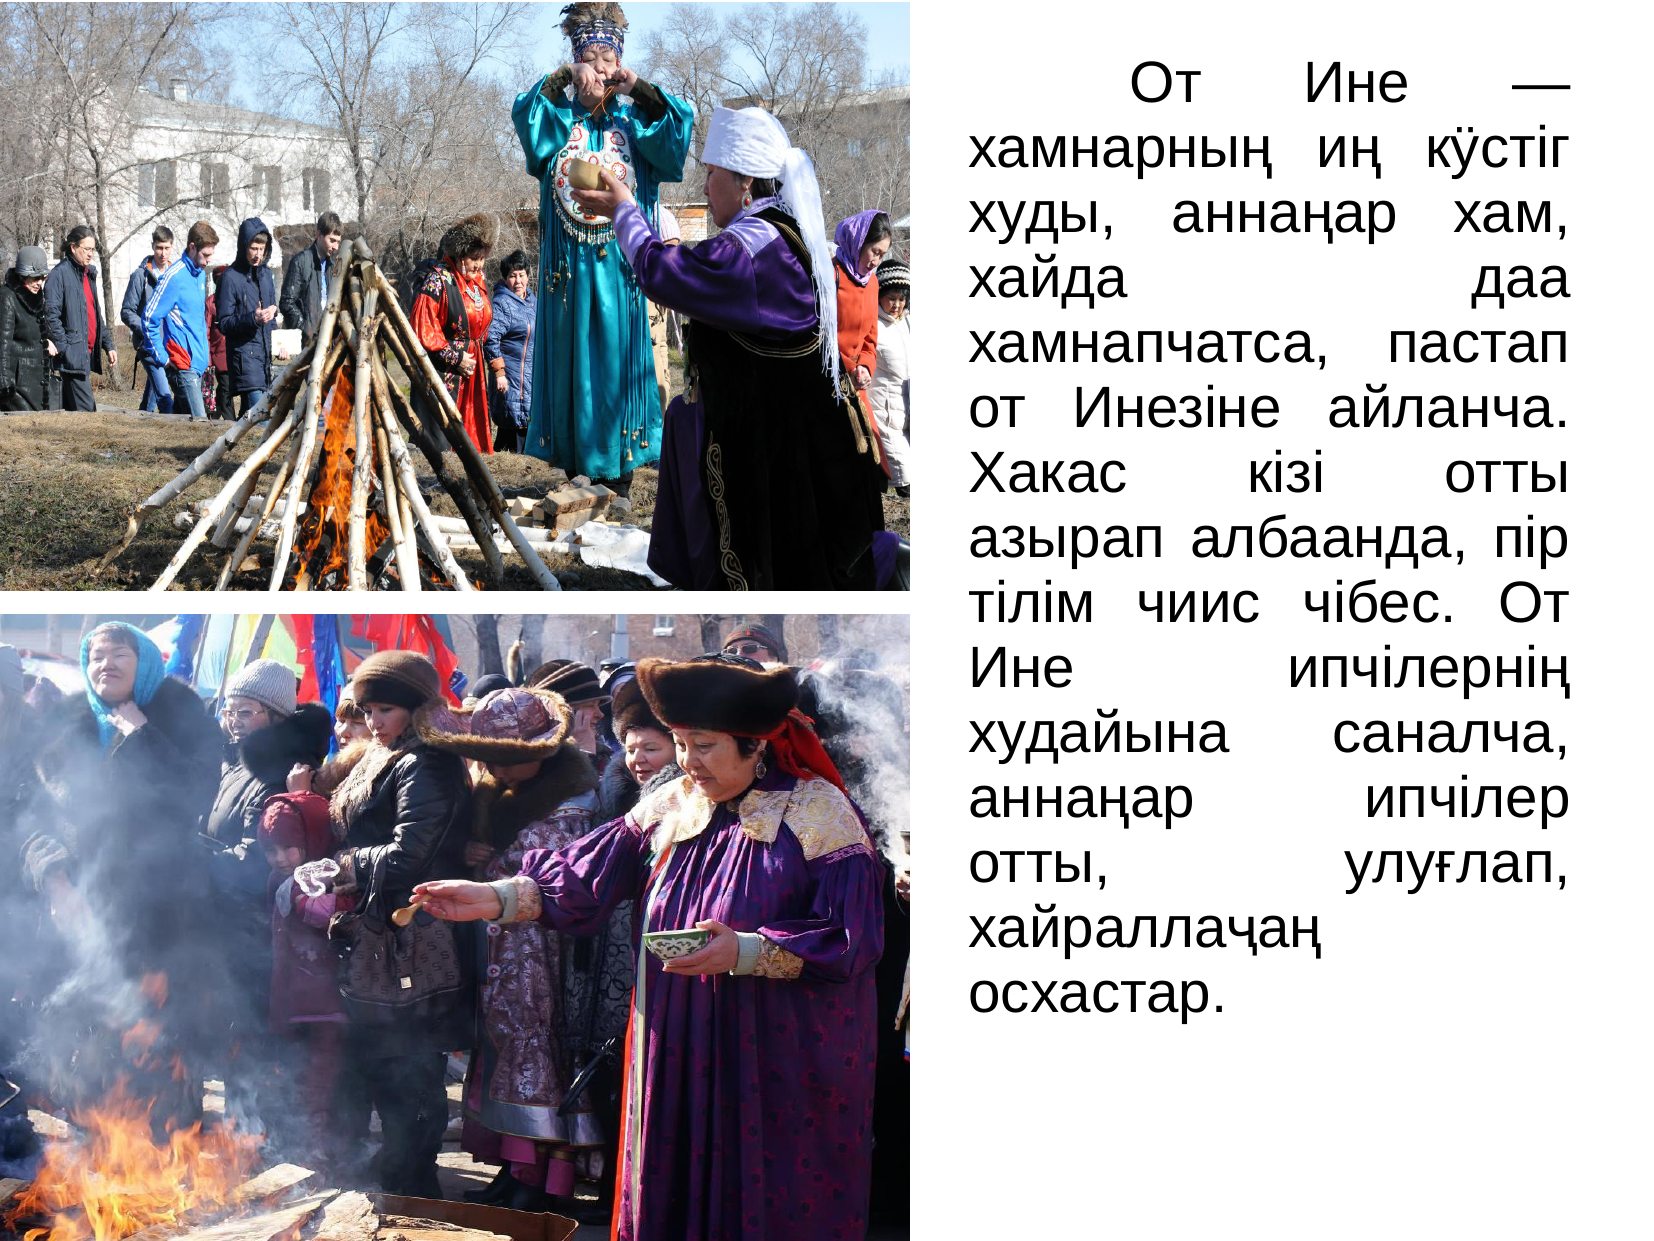

# От Ине — хамнарның иң кӱстіг худы, аннаңар хам, хайда даа хамнапчатса, пастап от Инезіне айланча. Хакас кізі отты азырап албаанда, пір тілім чиис чібес. От Ине ипчілернің худайына саналча, аннаңар ипчілер отты, улуғлап, хайраллаҷаң осхастар.